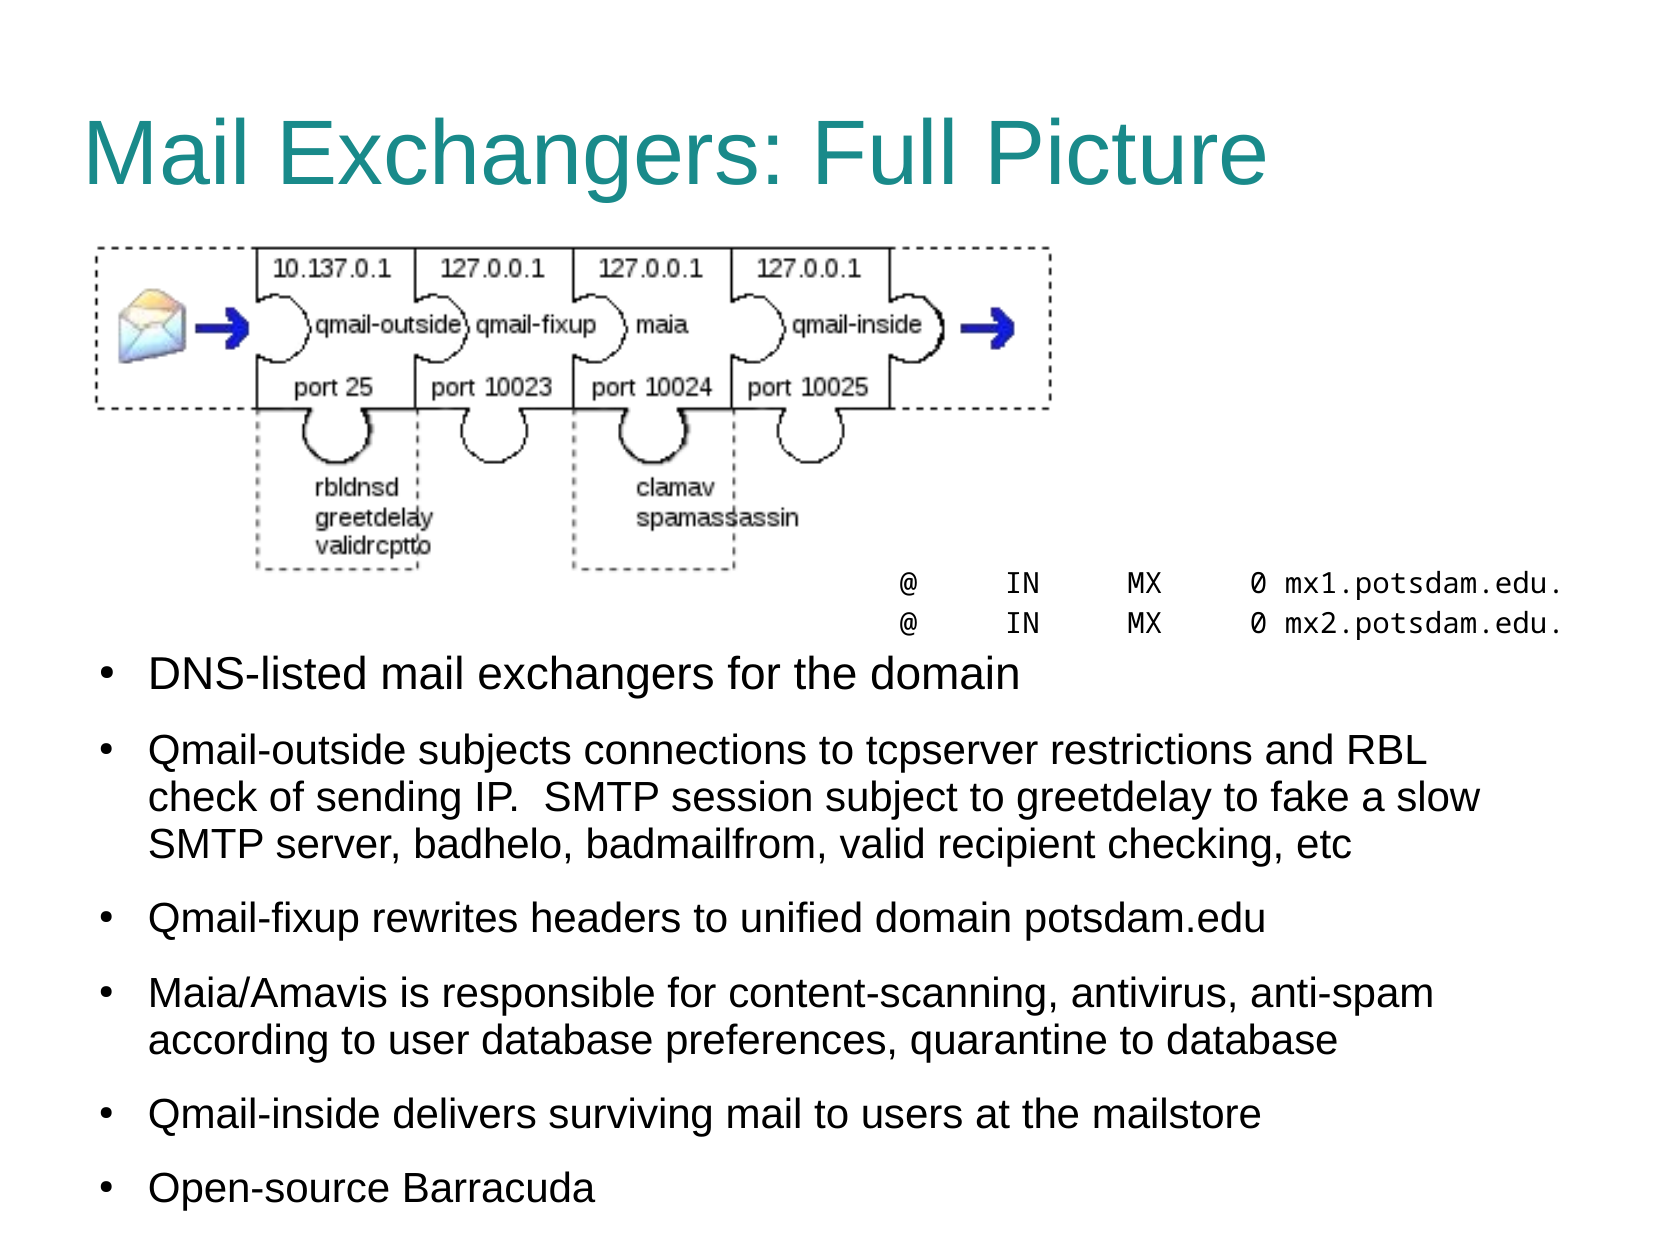

# Mail Exchangers: Full Picture
@ IN MX 0 mx1.potsdam.edu.
@ IN MX 0 mx2.potsdam.edu.
DNS-listed mail exchangers for the domain
Qmail-outside subjects connections to tcpserver restrictions and RBL check of sending IP. SMTP session subject to greetdelay to fake a slow SMTP server, badhelo, badmailfrom, valid recipient checking, etc
Qmail-fixup rewrites headers to unified domain potsdam.edu
Maia/Amavis is responsible for content-scanning, antivirus, anti-spam according to user database preferences, quarantine to database
Qmail-inside delivers surviving mail to users at the mailstore
Open-source Barracuda